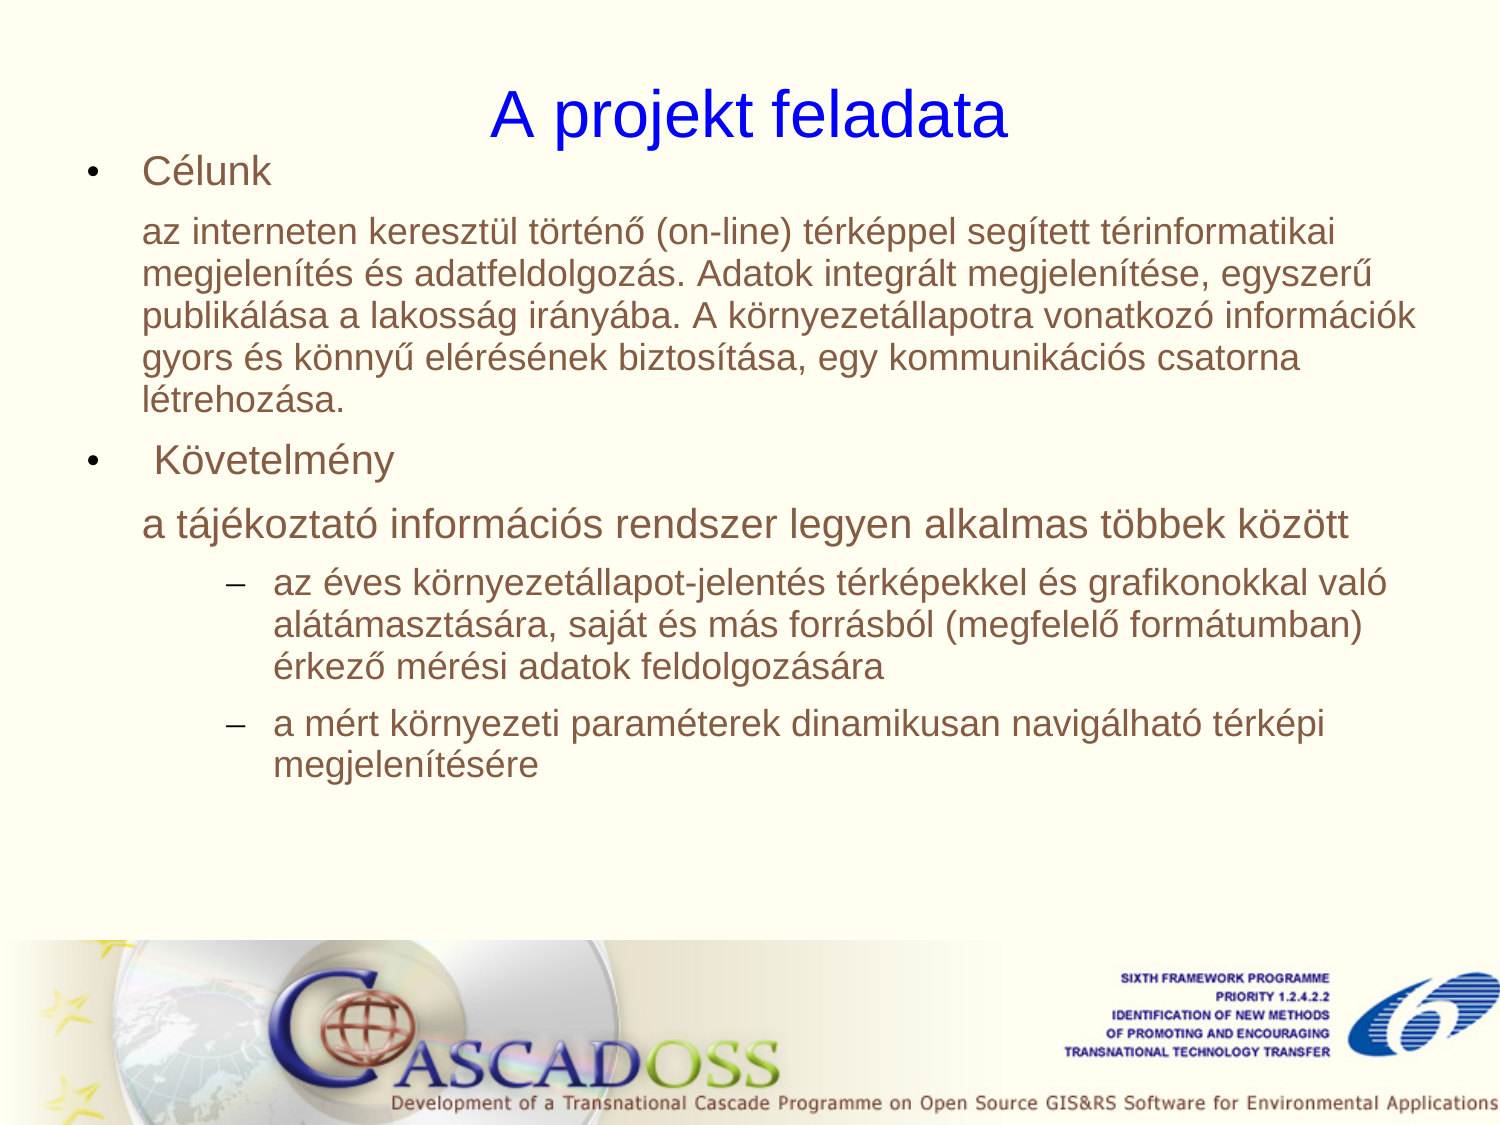

# A projekt feladata
Célunk
az interneten keresztül történő (on-line) térképpel segített térinformatikai megjelenítés és adatfeldolgozás. Adatok integrált megjelenítése, egyszerű publikálása a lakosság irányába. A környezetállapotra vonatkozó információk gyors és könnyű elérésének biztosítása, egy kommunikációs csatorna létrehozása.
 Követelmény
a tájékoztató információs rendszer legyen alkalmas többek között
az éves környezetállapot-jelentés térképekkel és grafikonokkal való alátámasztására, saját és más forrásból (megfelelő formátumban) érkező mérési adatok feldolgozására
a mért környezeti paraméterek dinamikusan navigálható térképi megjelenítésére